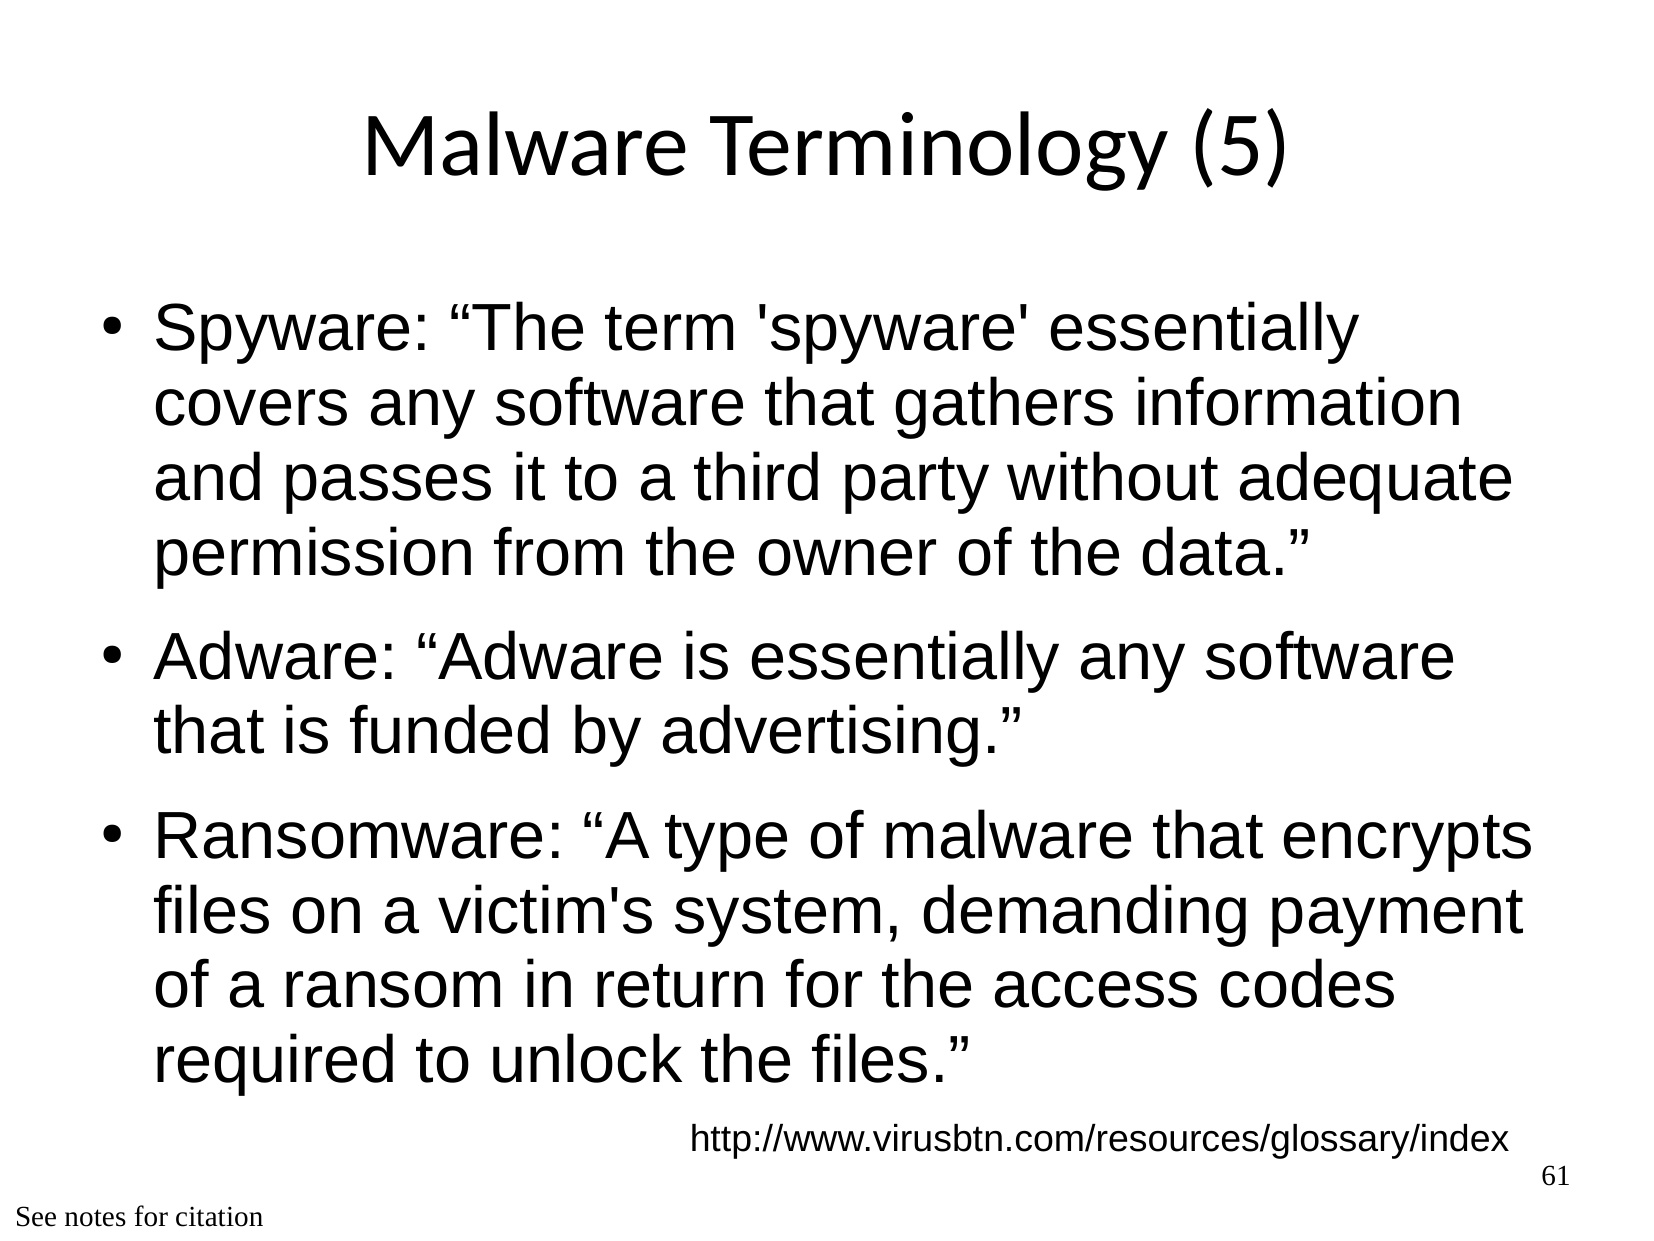

# Malware Terminology (5)
Spyware: “The term 'spyware' essentially covers any software that gathers information and passes it to a third party without adequate permission from the owner of the data.”
Adware: “Adware is essentially any software that is funded by advertising.”
Ransomware: “A type of malware that encrypts files on a victim's system, demanding payment of a ransom in return for the access codes required to unlock the files.”
http://www.virusbtn.com/resources/glossary/index
61
See notes for citation